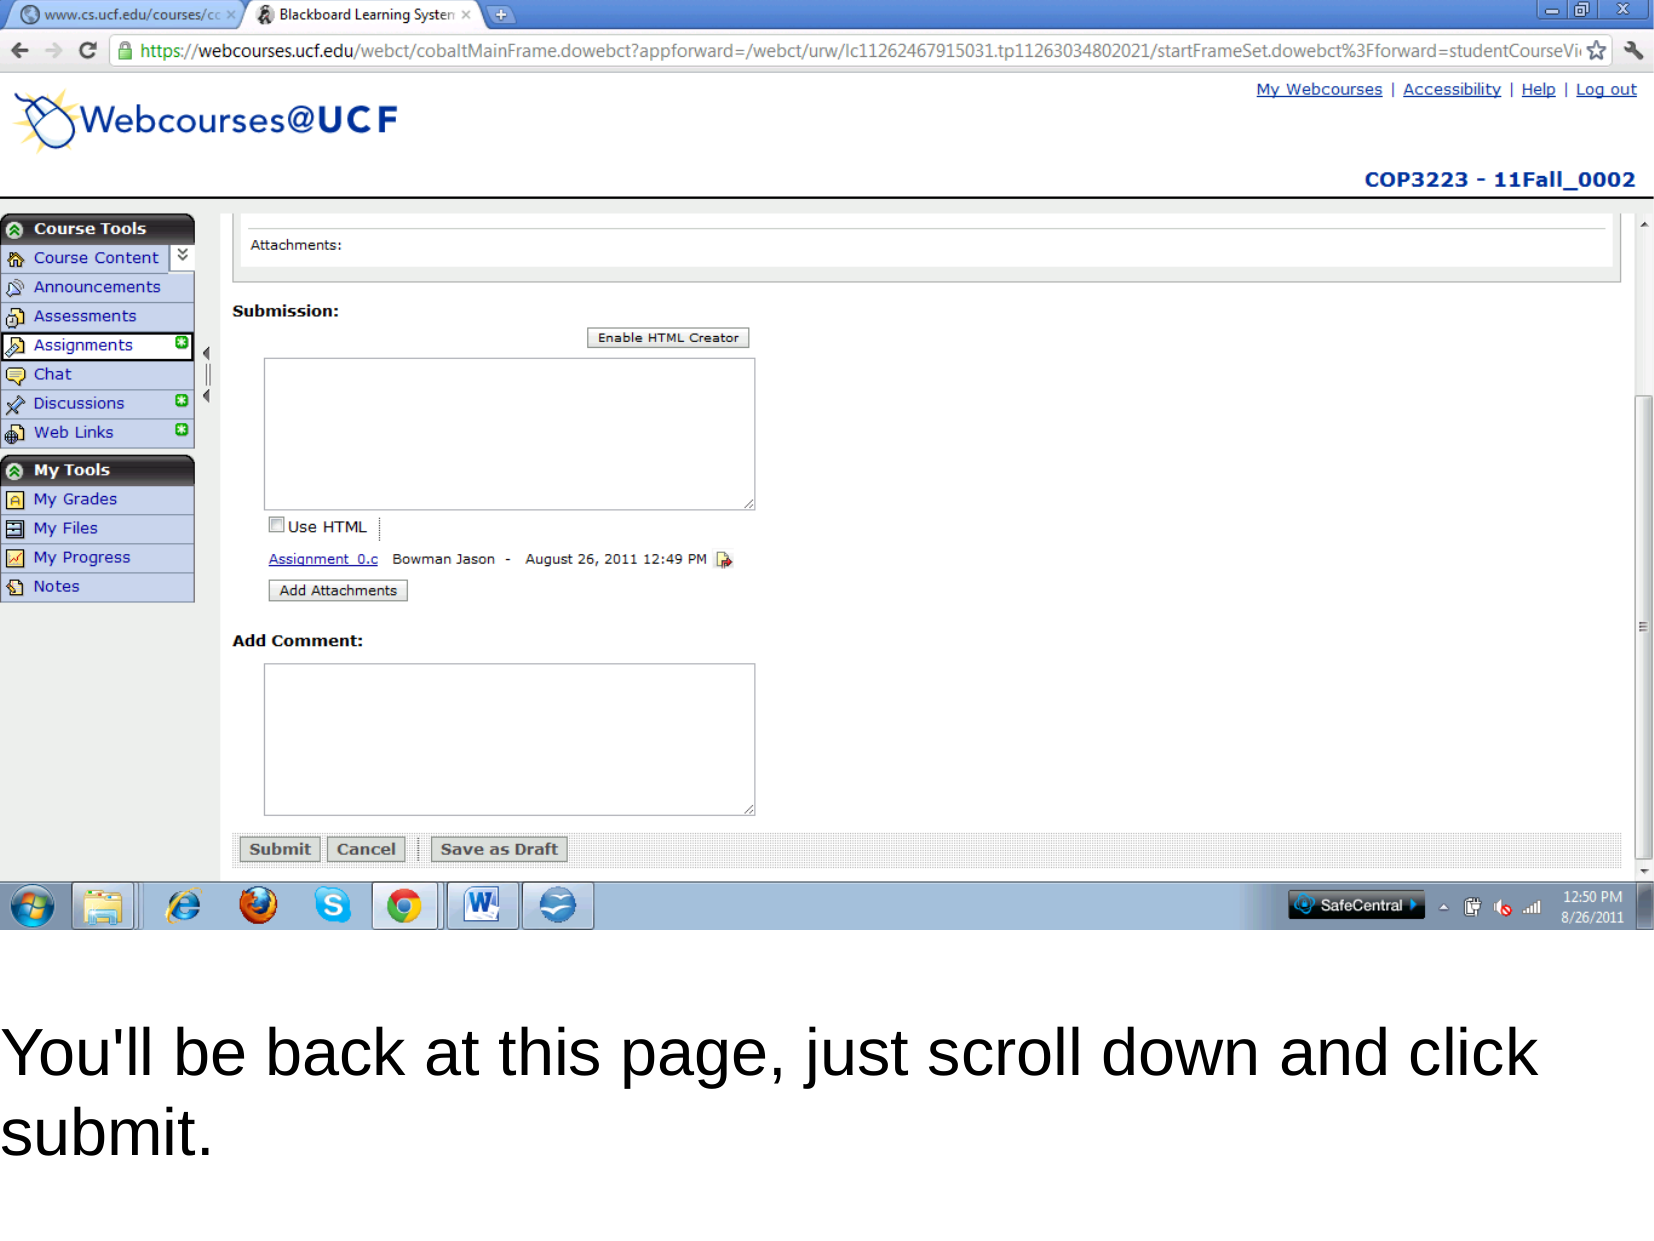

You'll be back at this page, just scroll down and click submit.